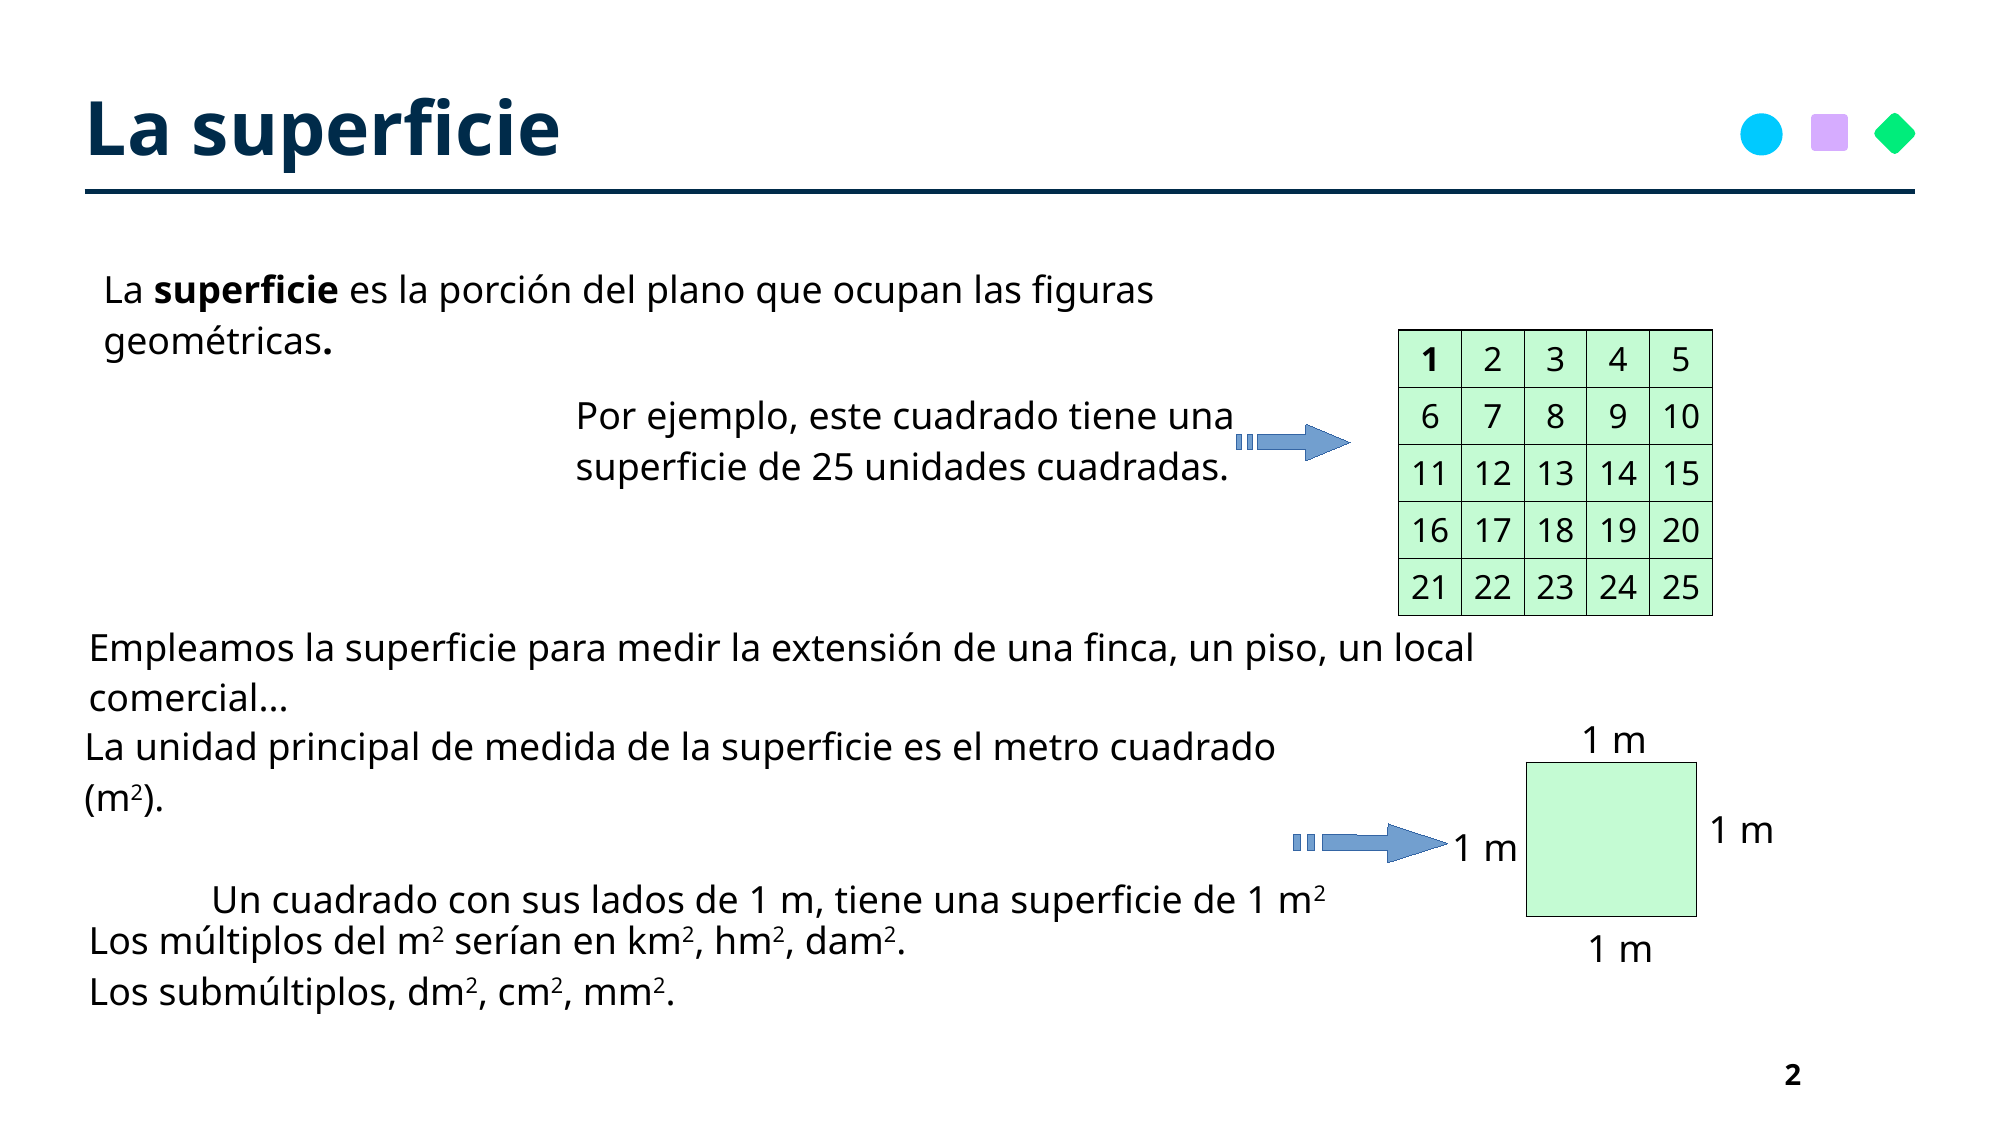

# La superficie
La superficie es la porción del plano que ocupan las figuras geométricas.
| 1 | 2 | 3 | 4 | 5 |
| --- | --- | --- | --- | --- |
| 6 | 7 | 8 | 9 | 10 |
| 11 | 12 | 13 | 14 | 15 |
| 16 | 17 | 18 | 19 | 20 |
| 21 | 22 | 23 | 24 | 25 |
Por ejemplo, este cuadrado tiene una superficie de 25 unidades cuadradas.
Empleamos la superficie para medir la extensión de una finca, un piso, un local comercial...
1 m
La unidad principal de medida de la superficie es el metro cuadrado (m2).
 Un cuadrado con sus lados de 1 m, tiene una superficie de 1 m2
| |
| --- |
1 m
1 m
Los múltiplos del m2 serían en km2, hm2, dam2.
Los submúltiplos, dm2, cm2, mm2.
1 m